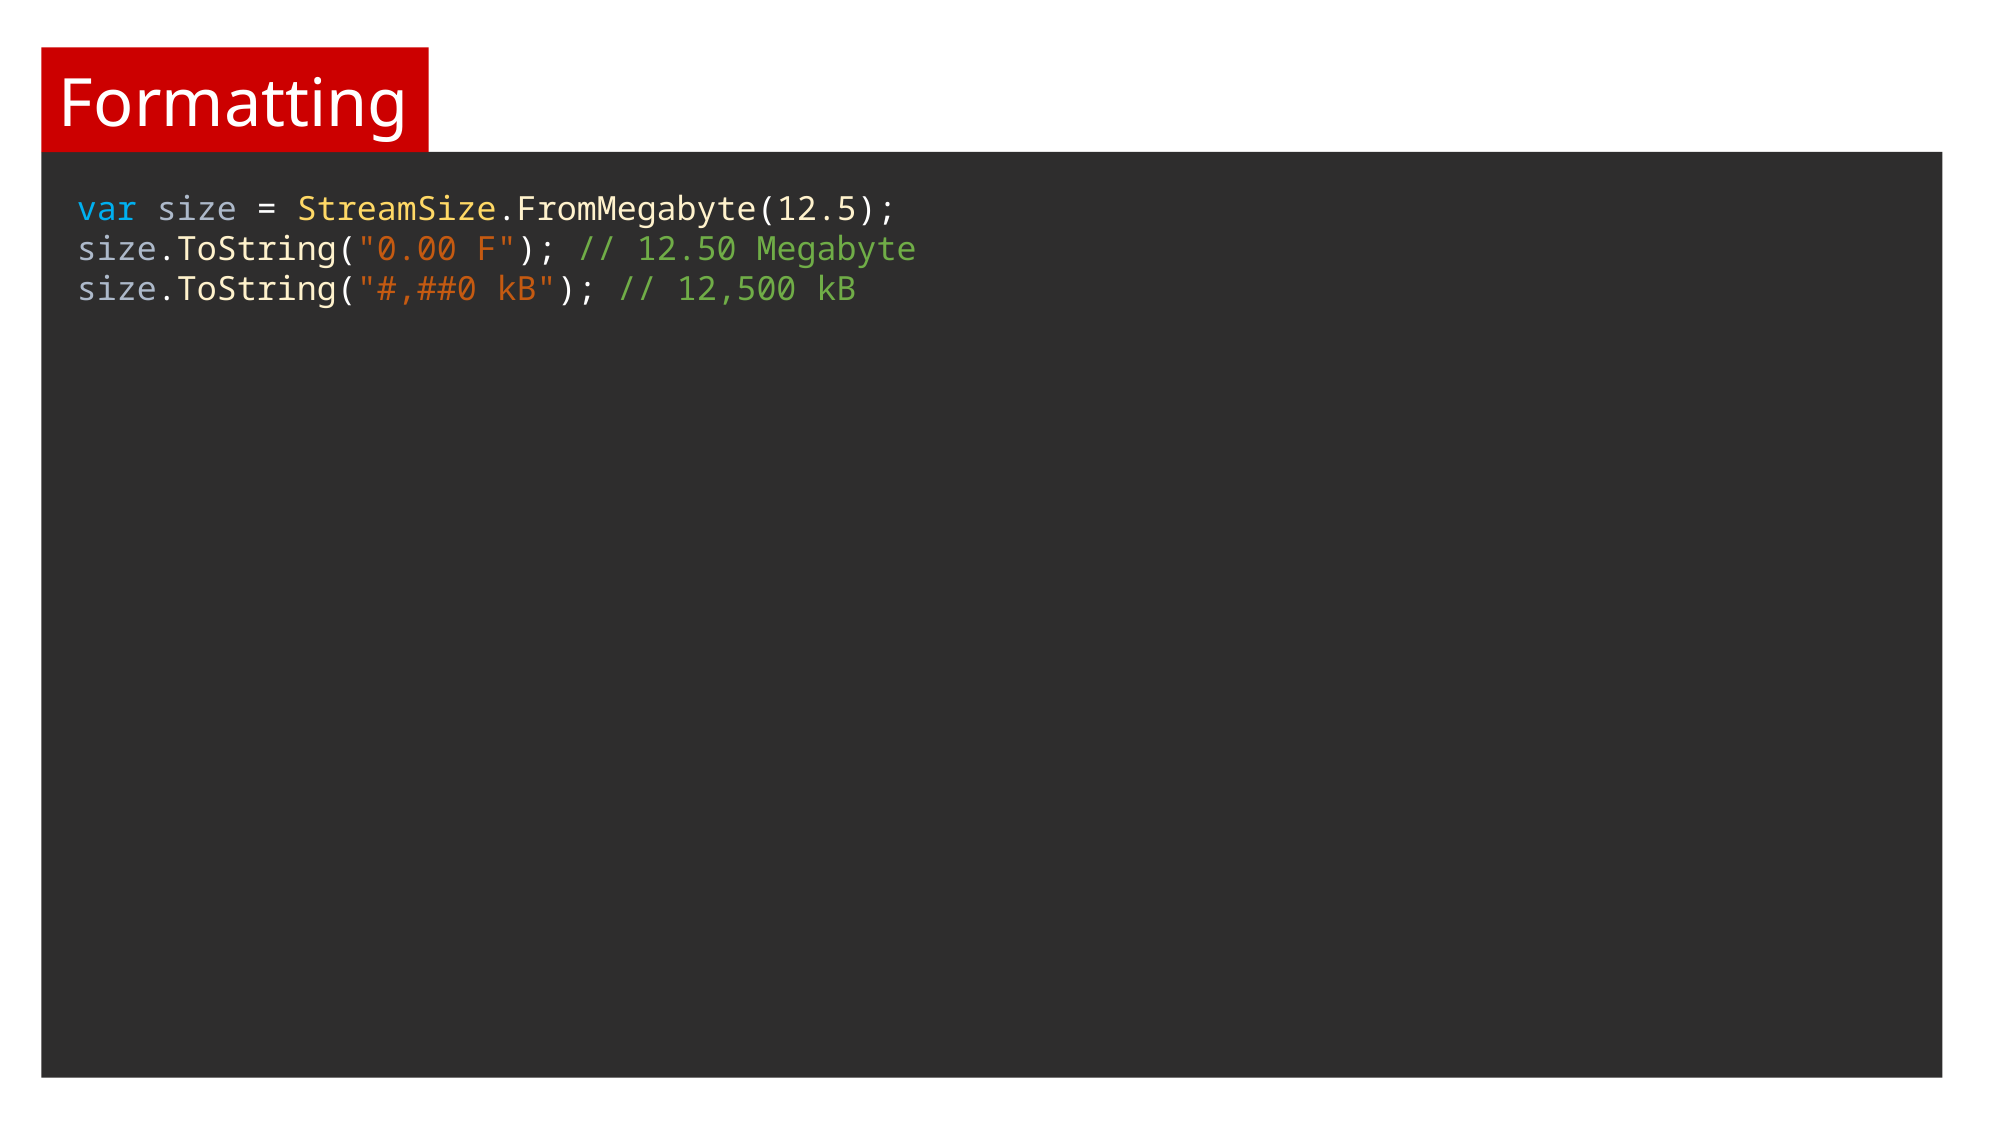

Formatting
var size = StreamSize.FromMegabyte(12.5);
size.ToString("0.00 F"); // 12.50 Megabyte
size.ToString("#,##0 kB"); // 12,500 kB